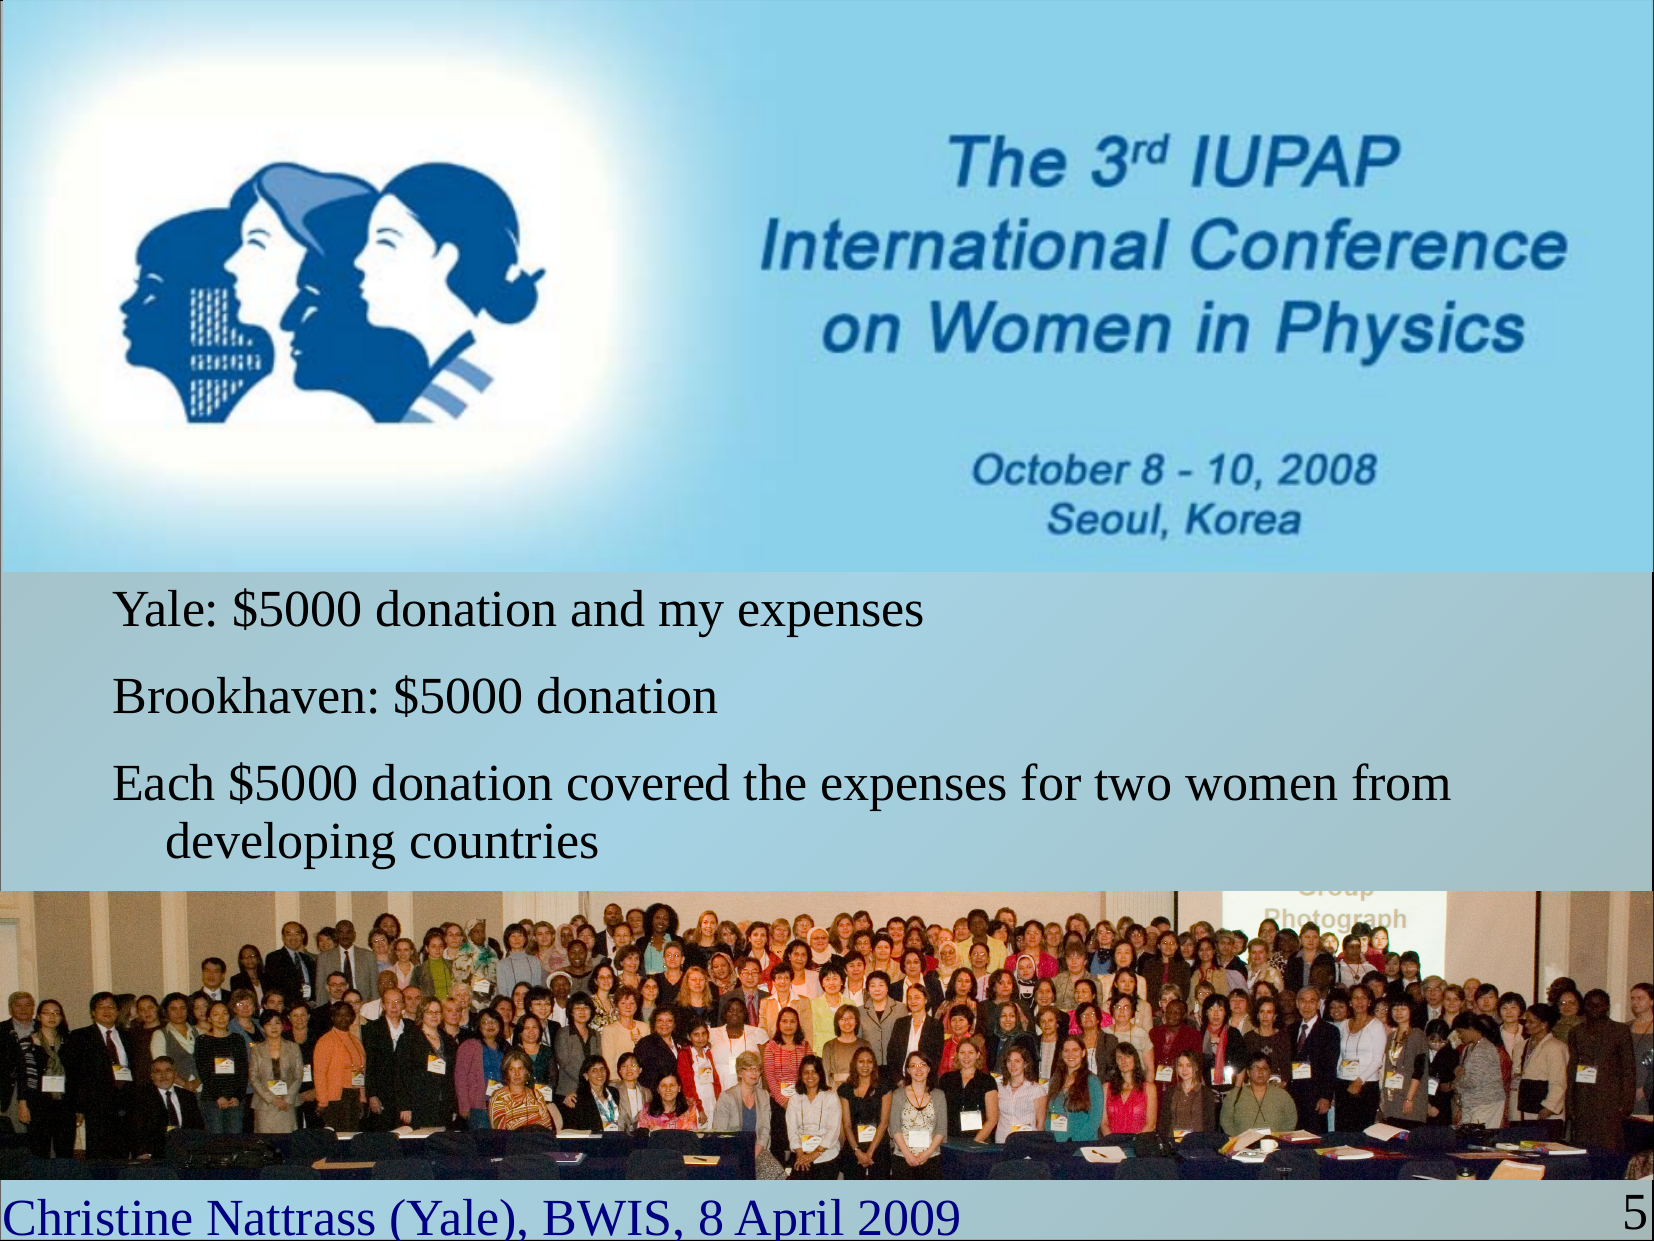

#
Yale: $5000 donation and my expenses
Brookhaven: $5000 donation
Each $5000 donation covered the expenses for two women from developing countries